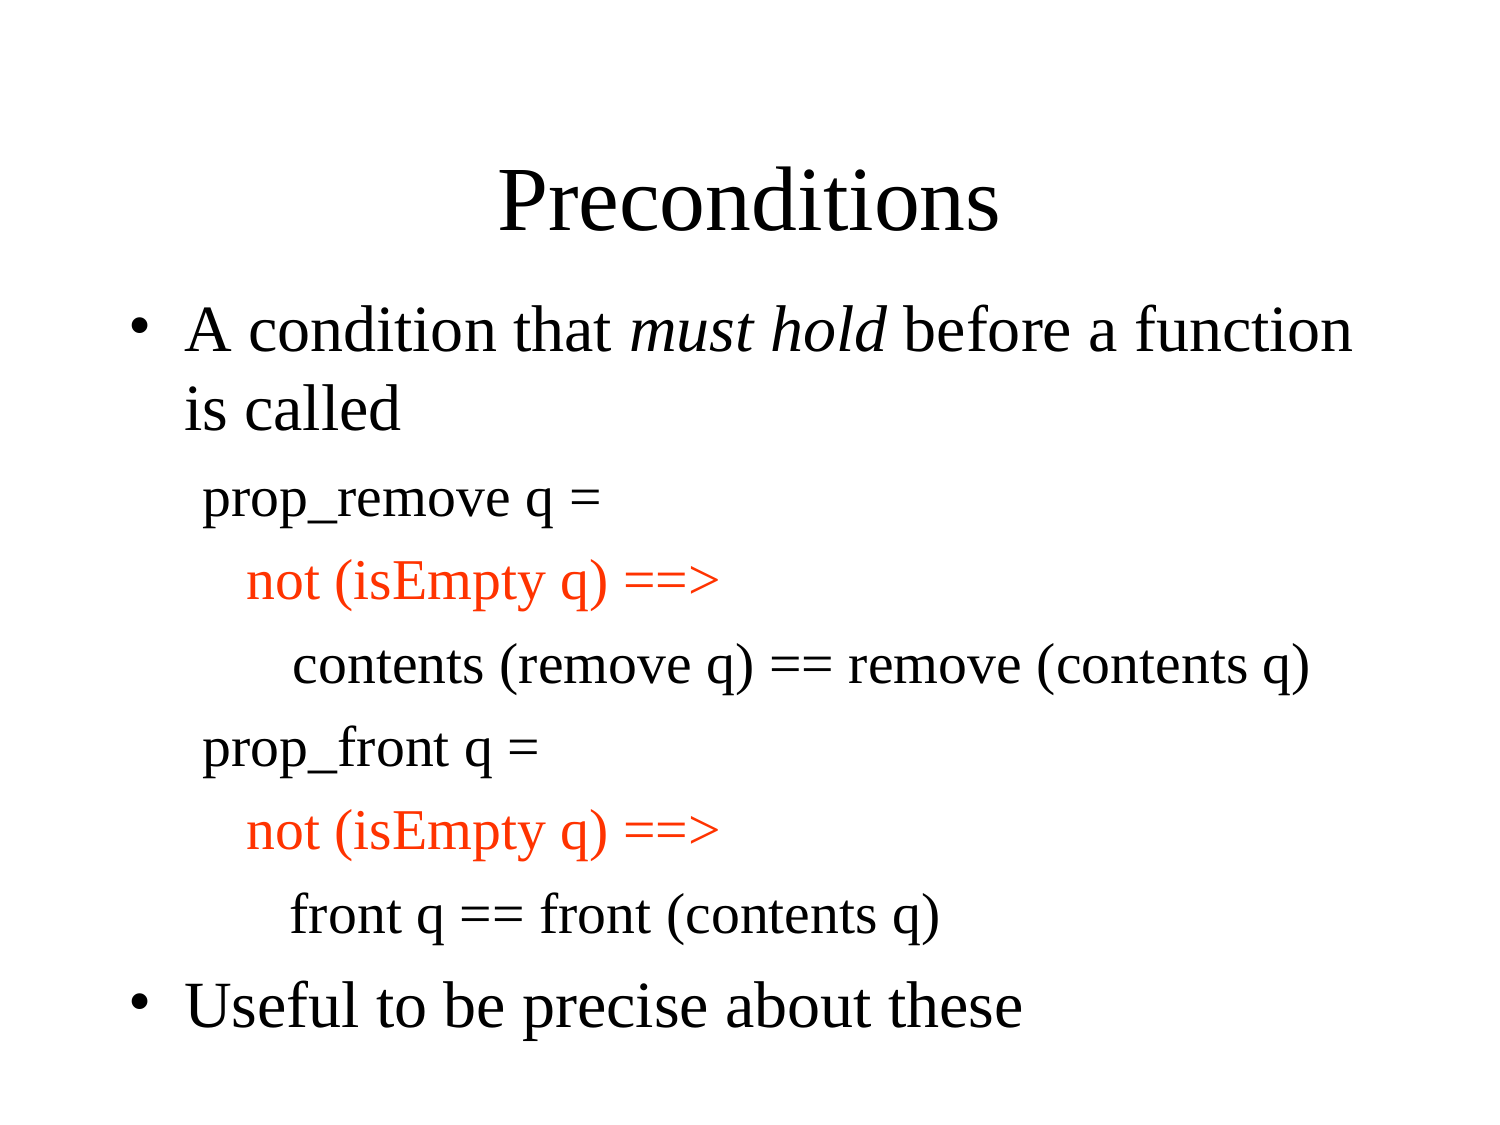

# Preconditions
A condition that must hold before a function is called
prop_remove q =
 not (isEmpty q) ==>
 contents (remove q) == remove (contents q)
prop_front q =
 not (isEmpty q) ==>
 front q == front (contents q)
Useful to be precise about these